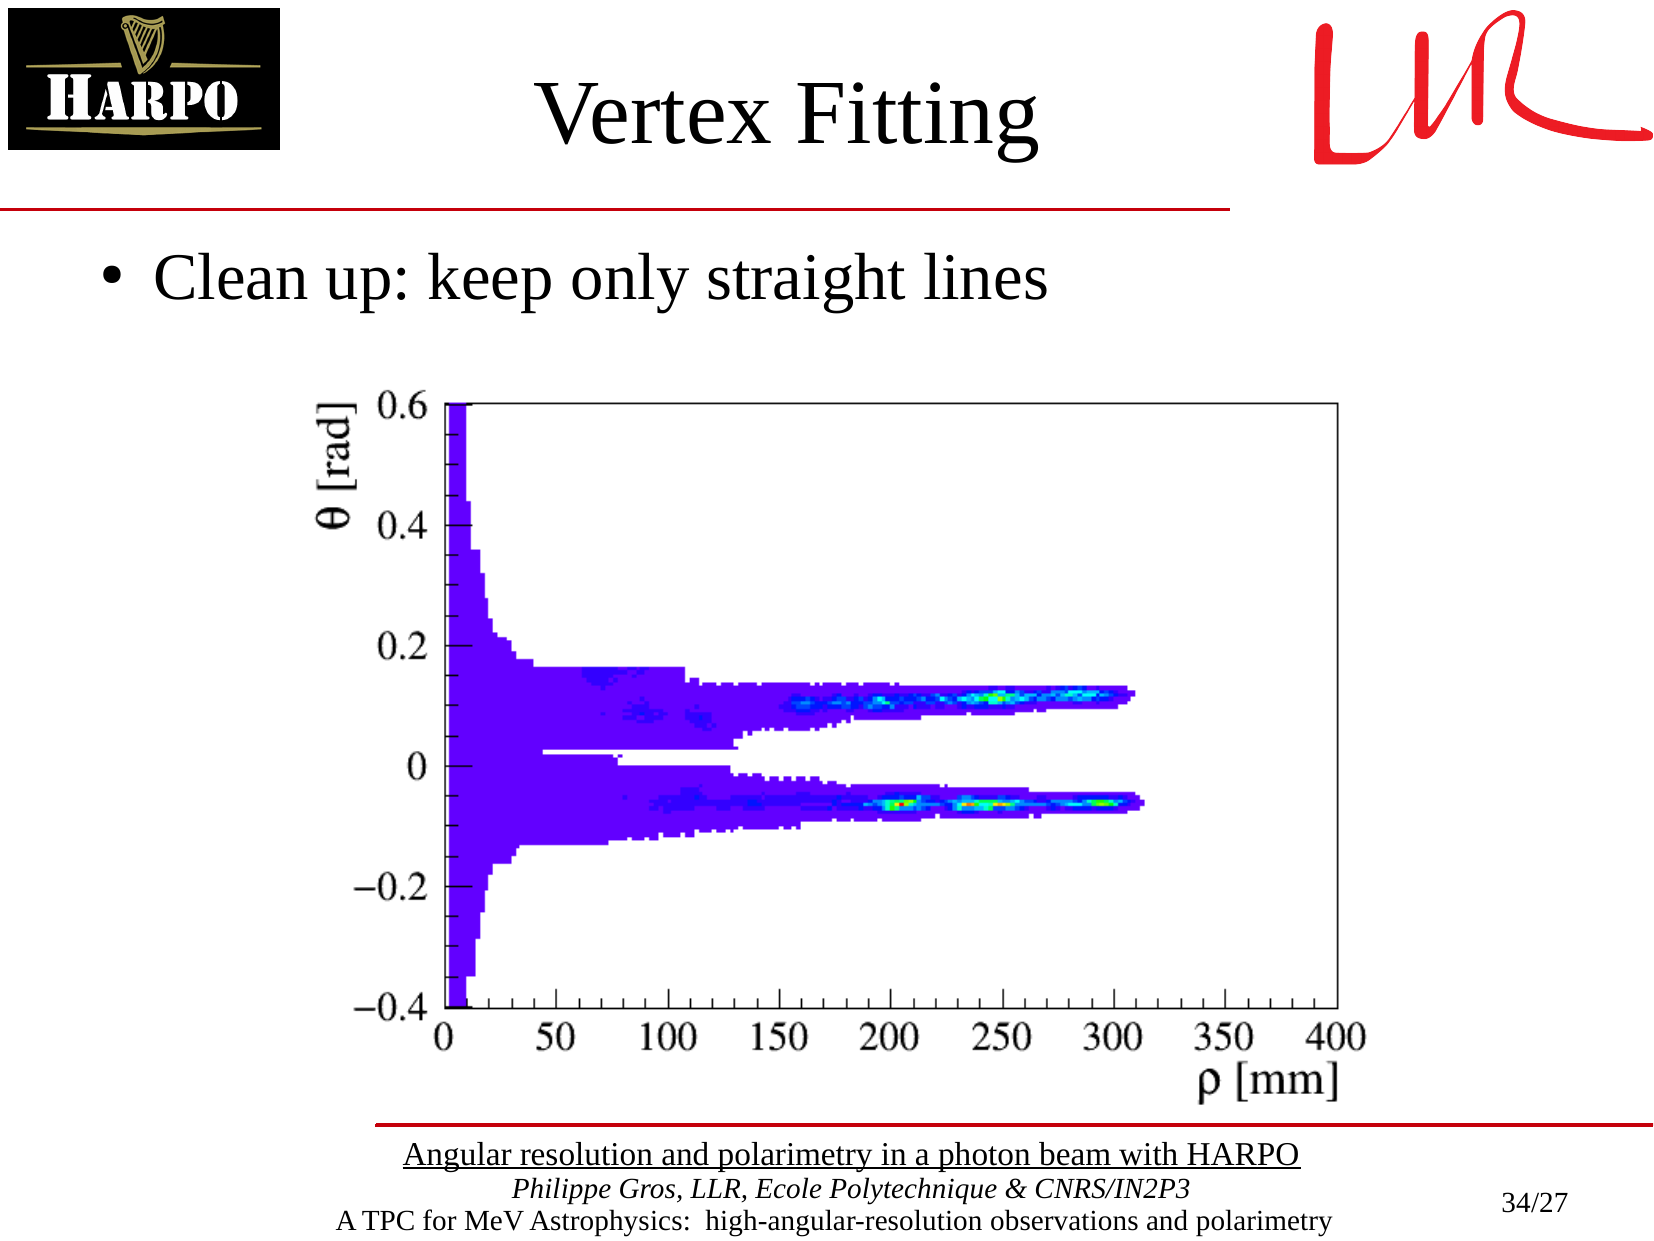

# Vertex Fitting
Clean up: keep only straight lines
34